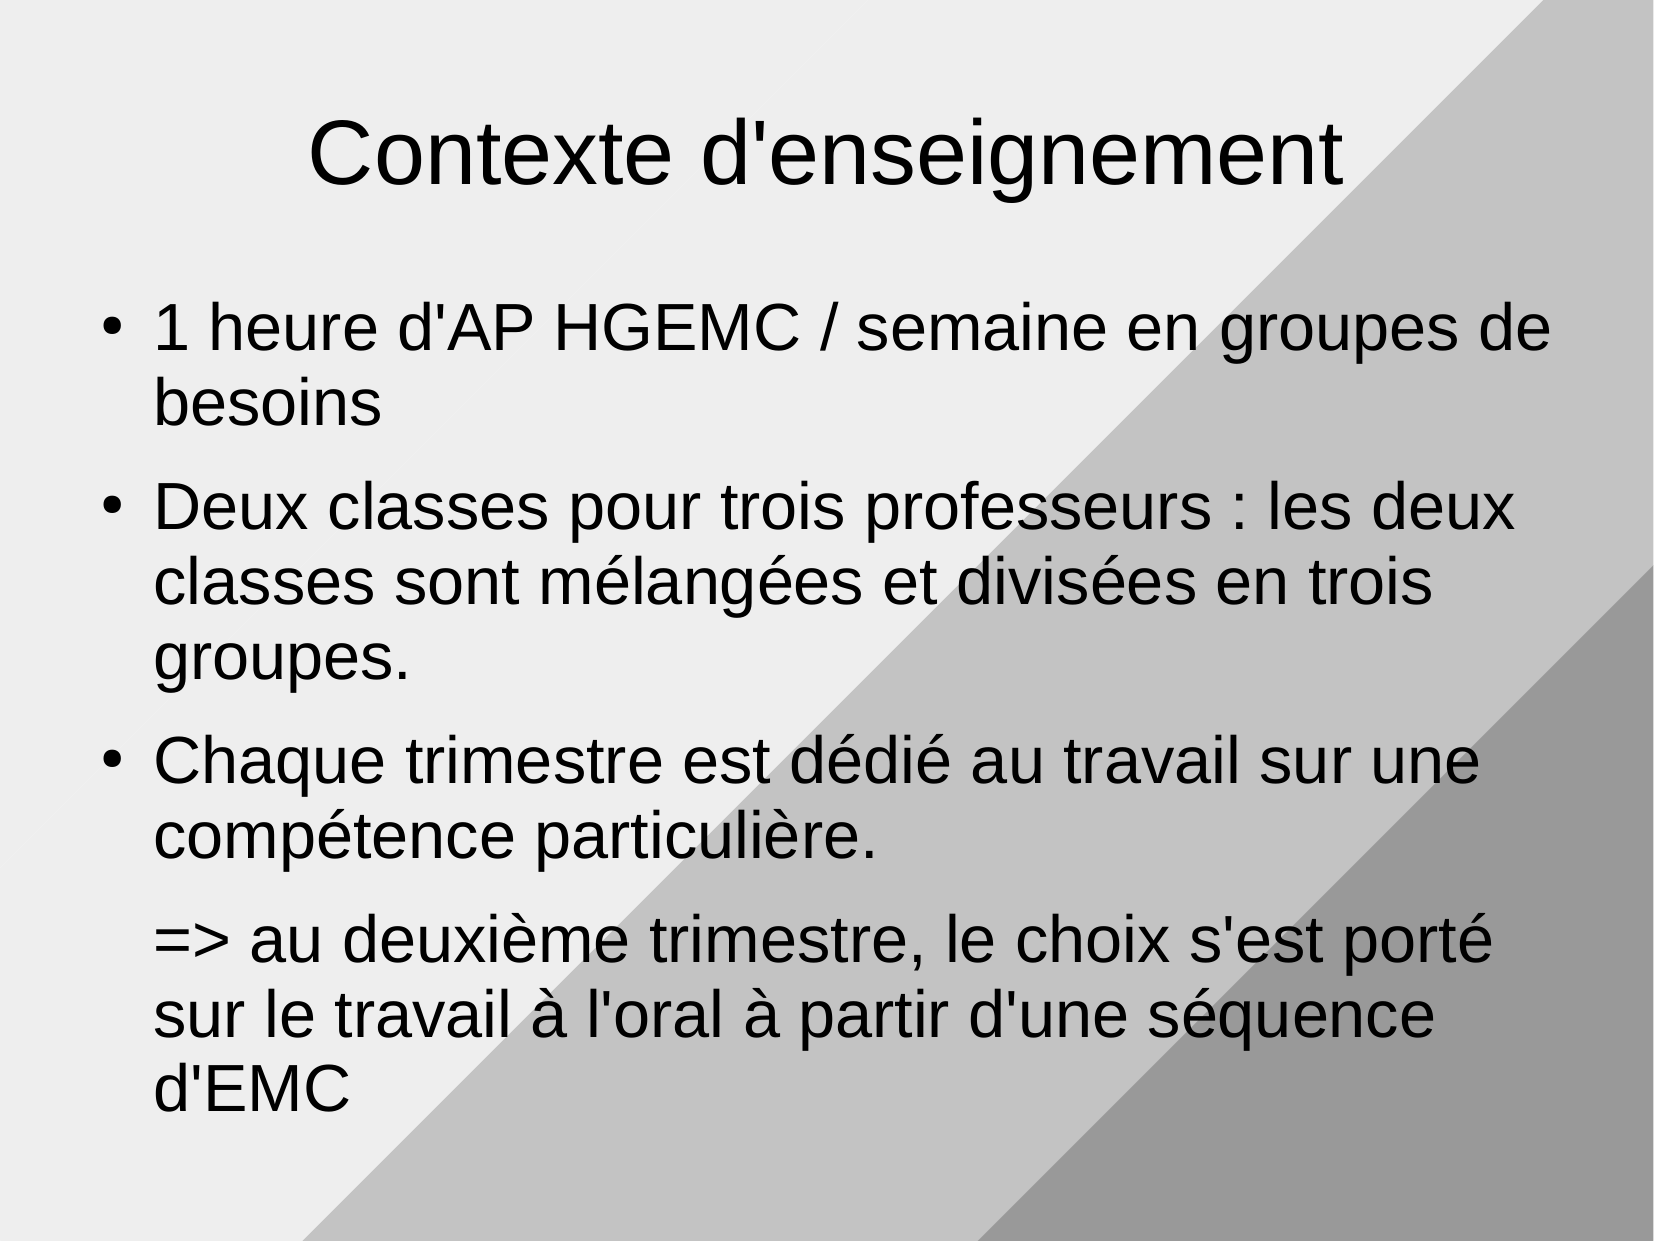

# Contexte d'enseignement
1 heure d'AP HGEMC / semaine en groupes de besoins
Deux classes pour trois professeurs : les deux classes sont mélangées et divisées en trois groupes.
Chaque trimestre est dédié au travail sur une compétence particulière.
=> au deuxième trimestre, le choix s'est porté sur le travail à l'oral à partir d'une séquence d'EMC